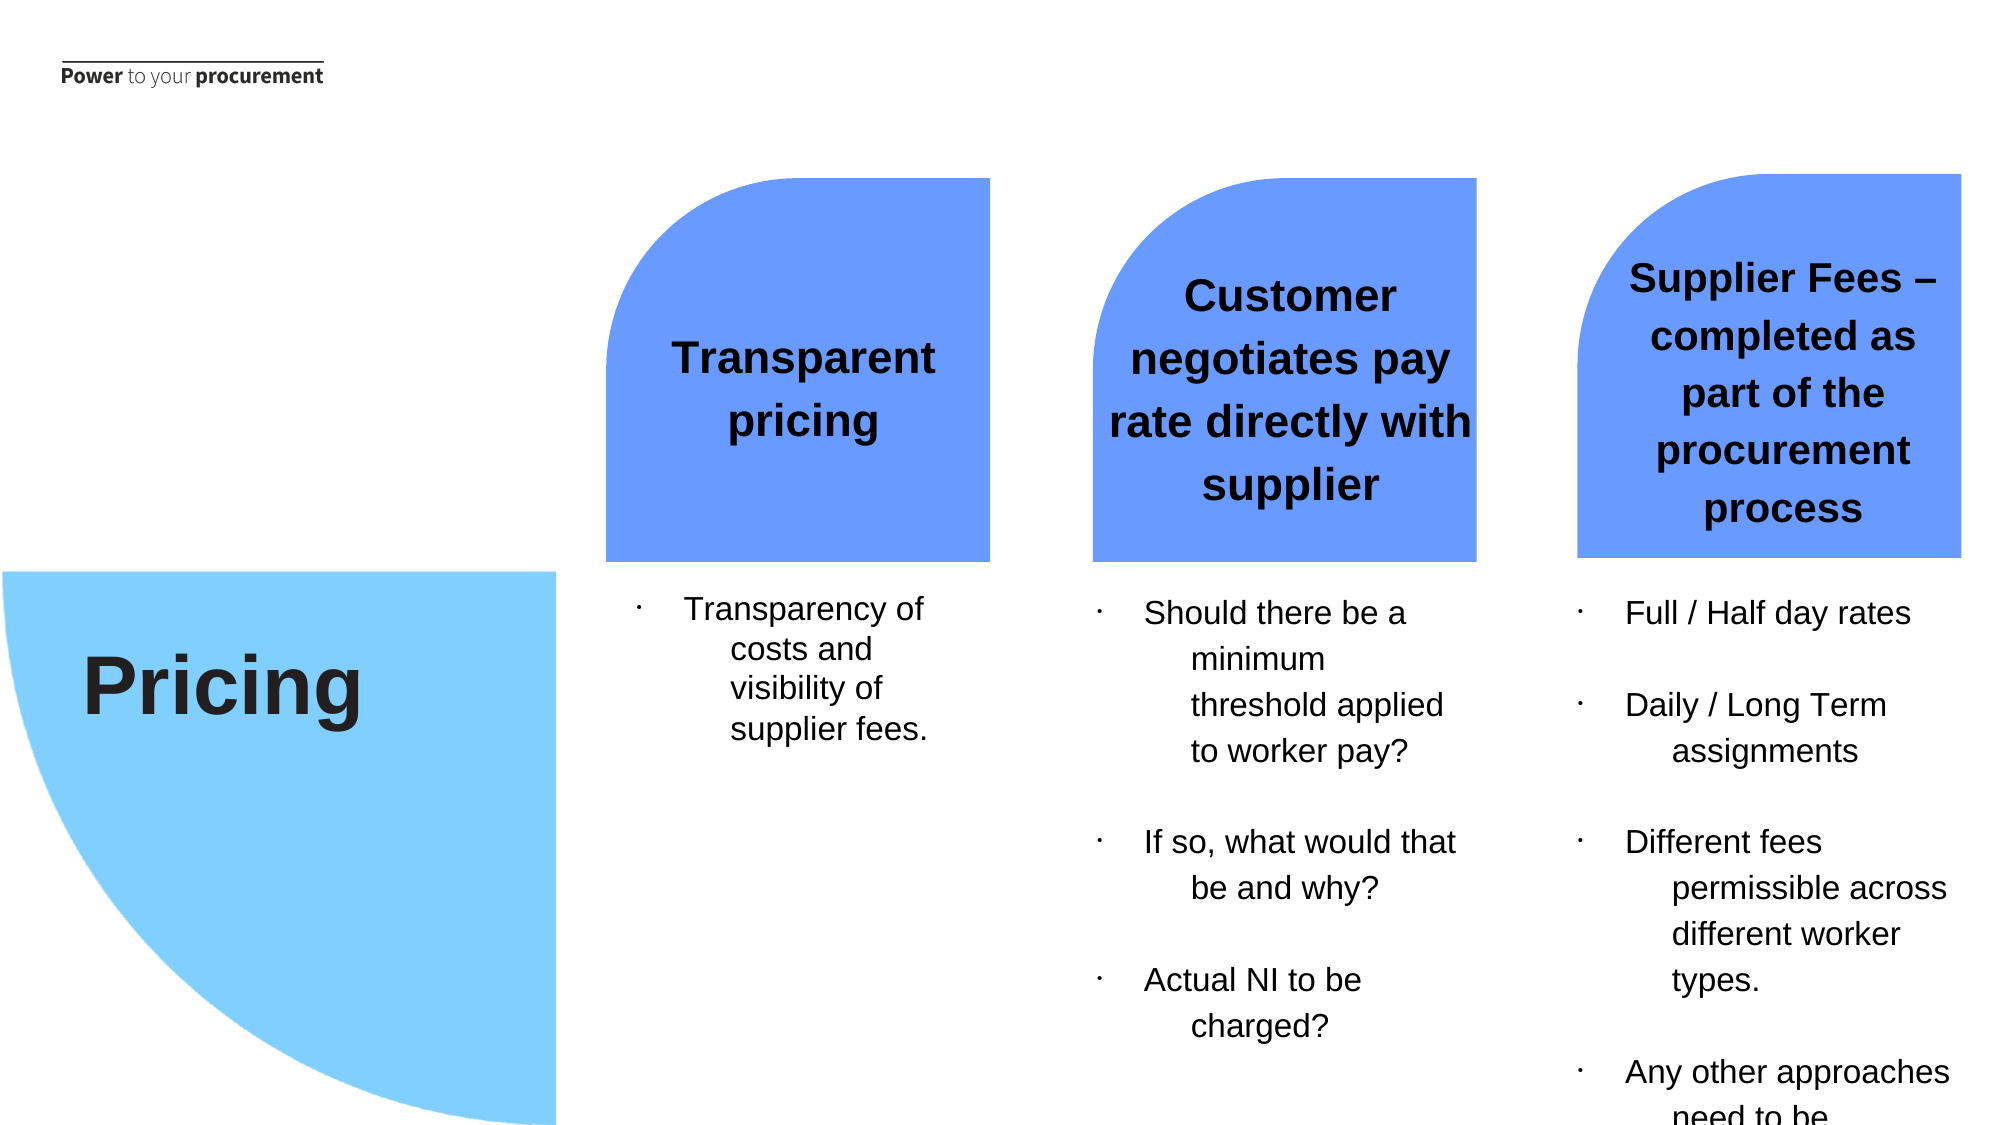

Supplier Fees – completed as part of the procurement process
Customer negotiates pay rate directly with supplier
Transparent pricing
Transparency of costs and visibility of supplier fees.
Should there be a minimum threshold applied to worker pay?
If so, what would that be and why?
Actual NI to be charged?
Full / Half day rates
Daily / Long Term assignments
Different fees permissible across different worker types.
Any other approaches need to be considered, such as hourly rates?
Pricing